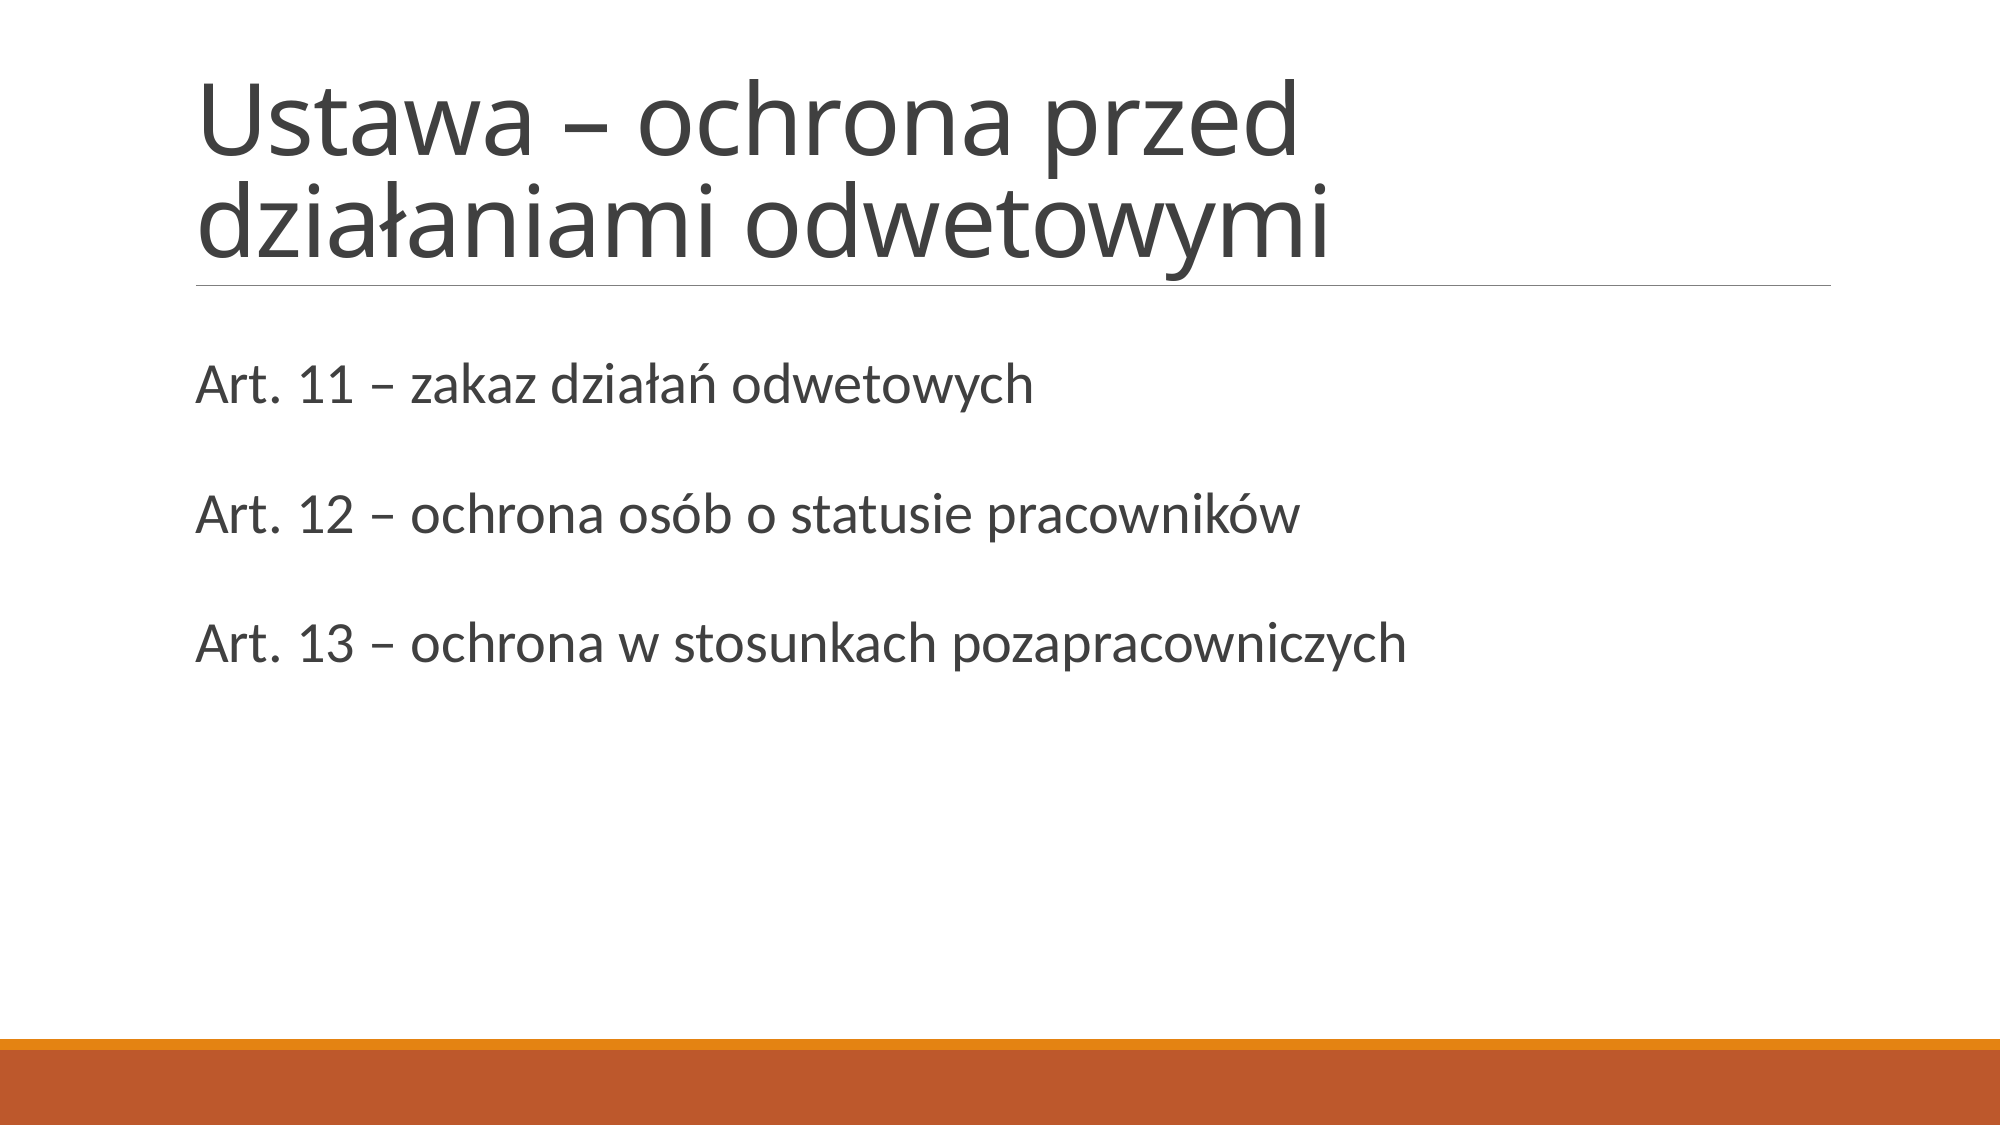

# Ustawa – ochrona przed działaniami odwetowymi
Art. 11 – zakaz działań odwetowych
Art. 12 – ochrona osób o statusie pracowników
Art. 13 – ochrona w stosunkach pozapracowniczych